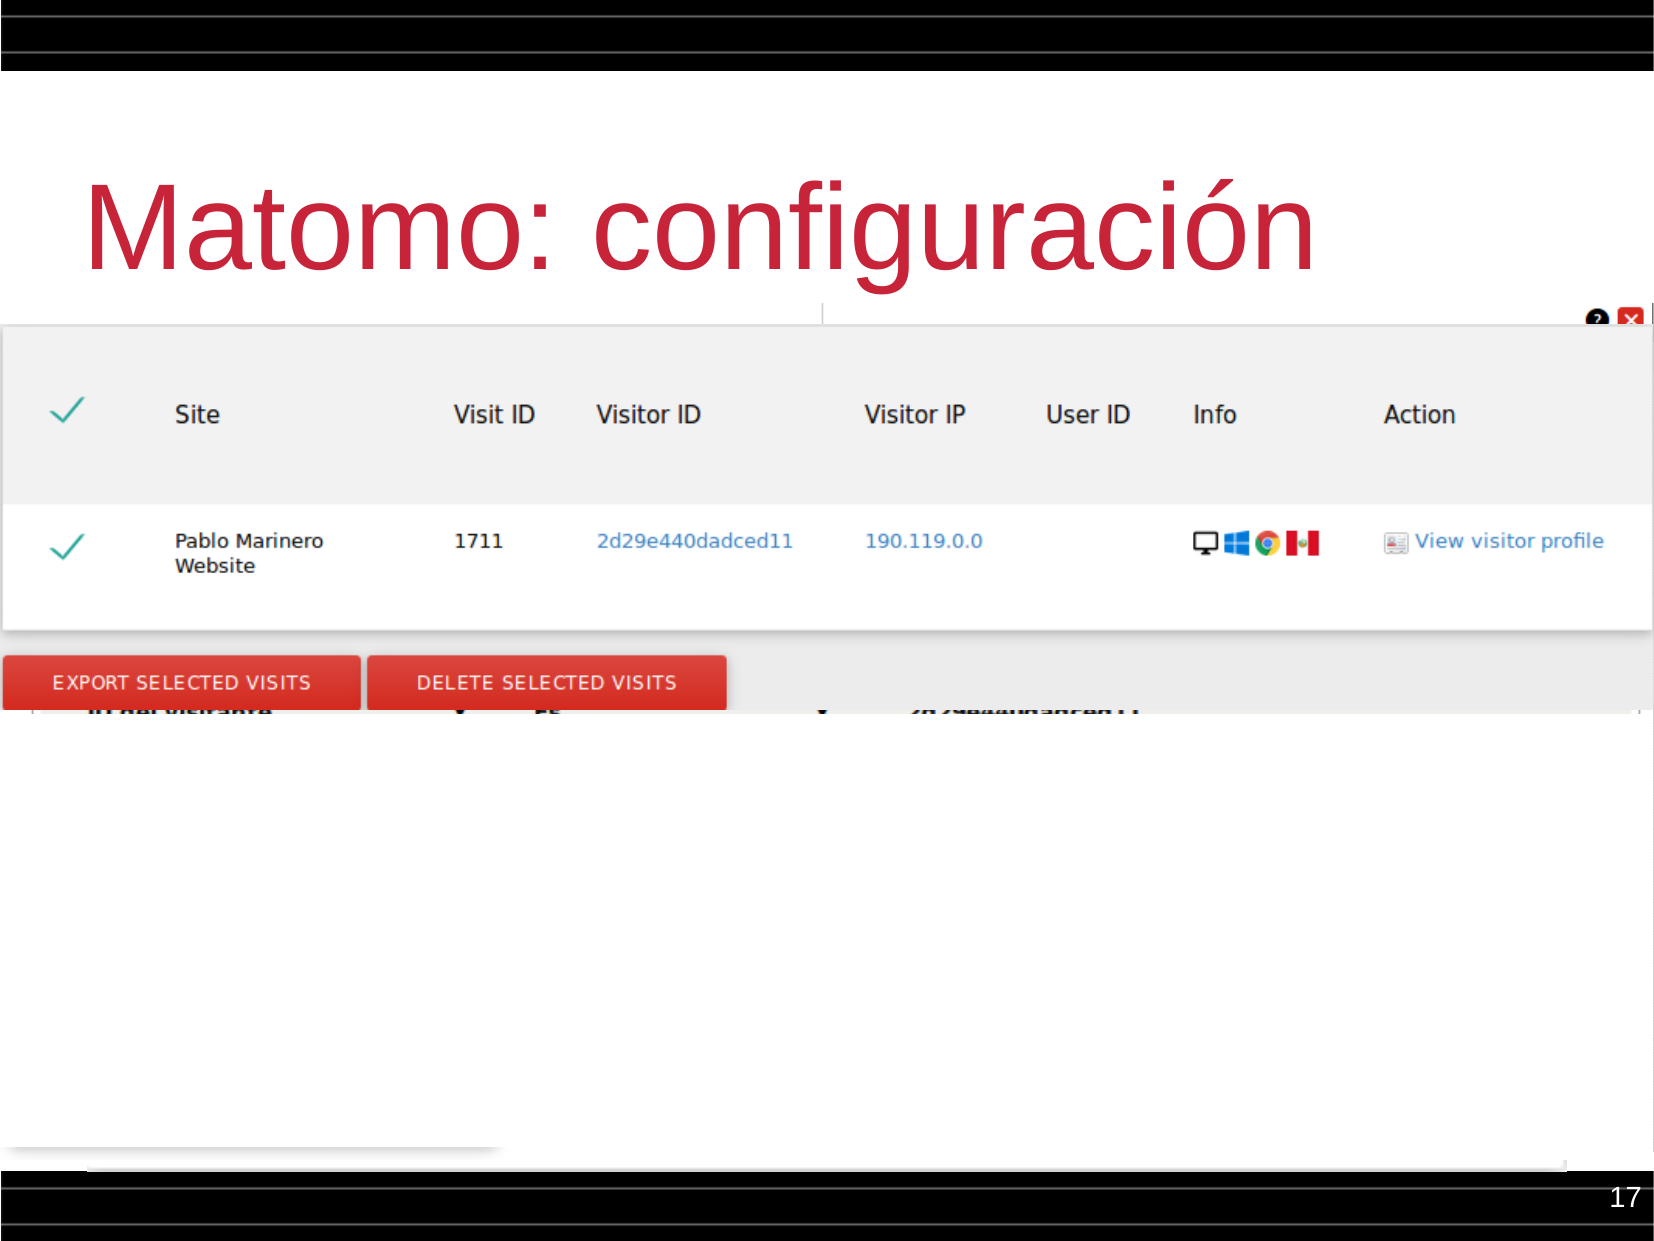

# Matomo: configuración
Privacidad
Preguntar por el consentimiento
GDPR overview
GDPR tools
https://matomo.org/blog/2014/10/cnil-recommends-piwik-analytics-tool-no-cookie-consent/